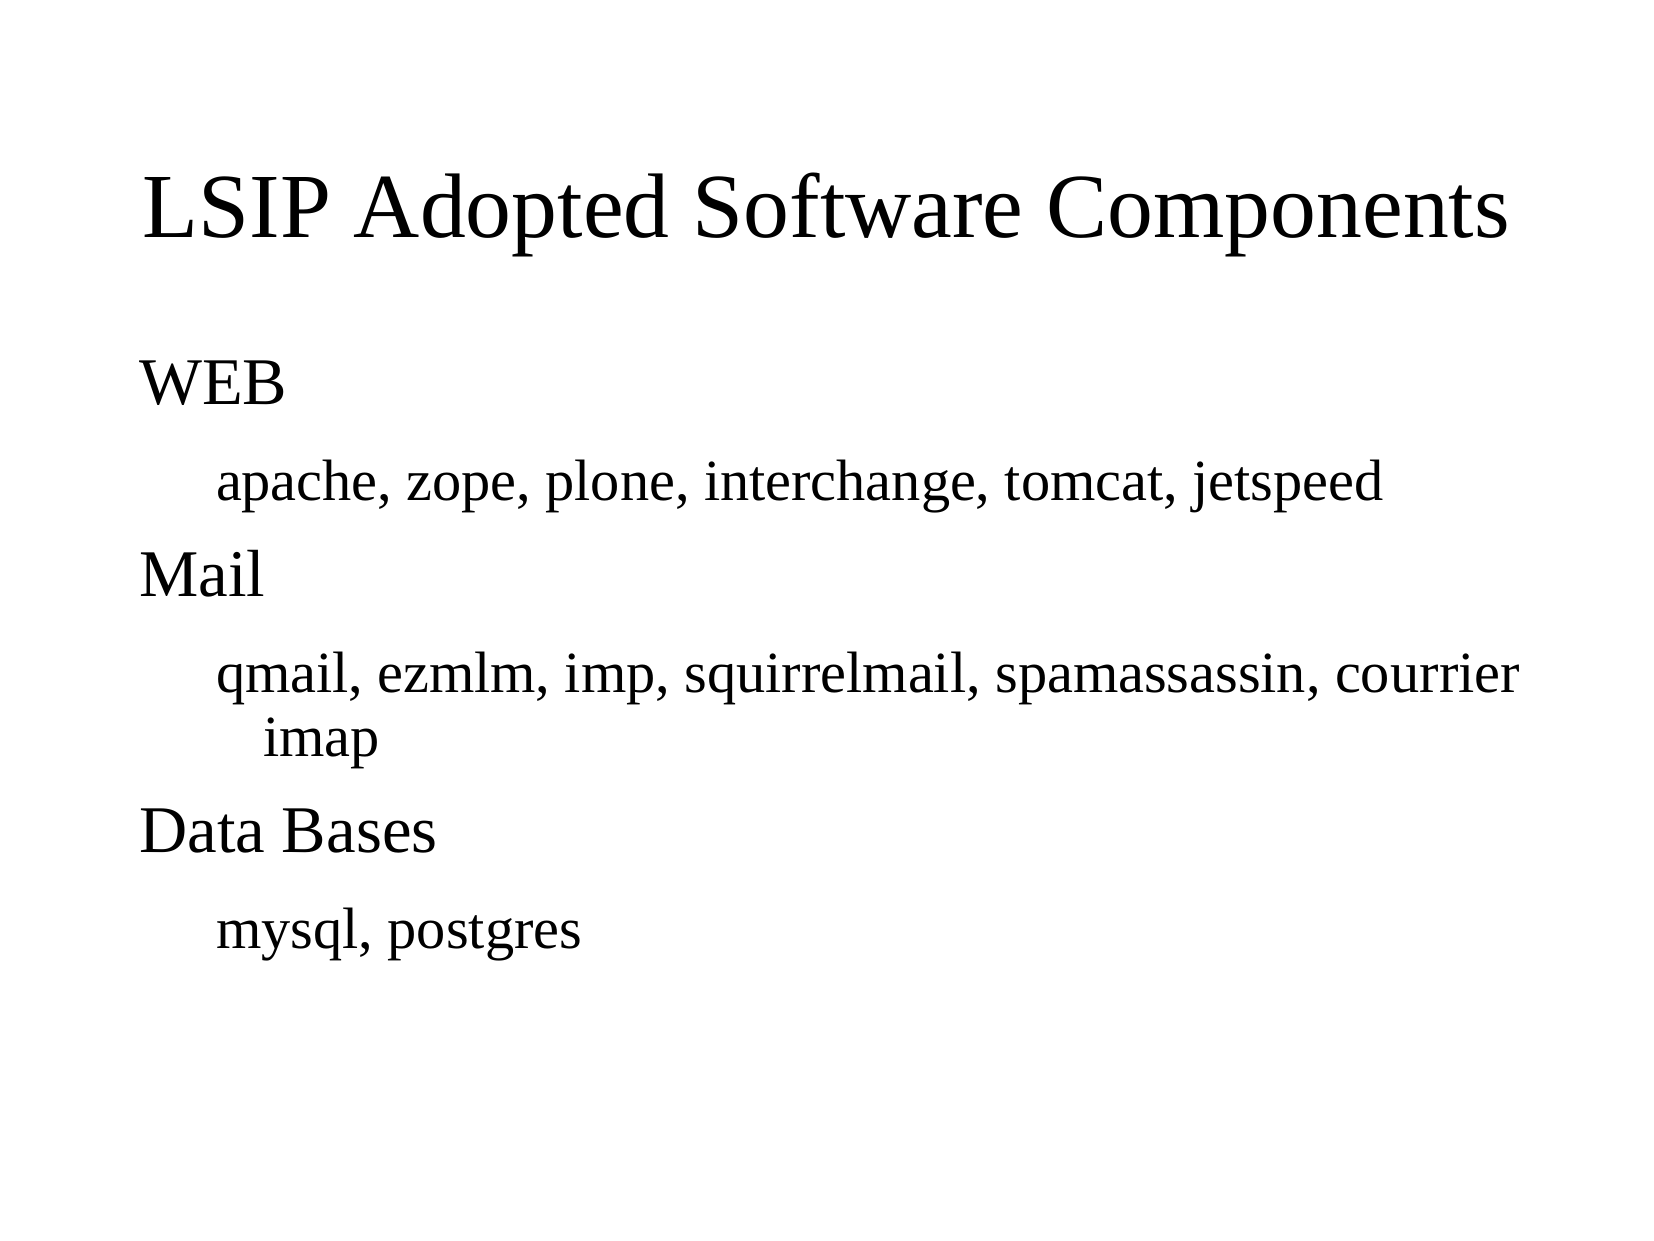

# LSIP Adopted Software Components
WEB
apache, zope, plone, interchange, tomcat, jetspeed
Mail
qmail, ezmlm, imp, squirrelmail, spamassassin, courrier imap
Data Bases
mysql, postgres